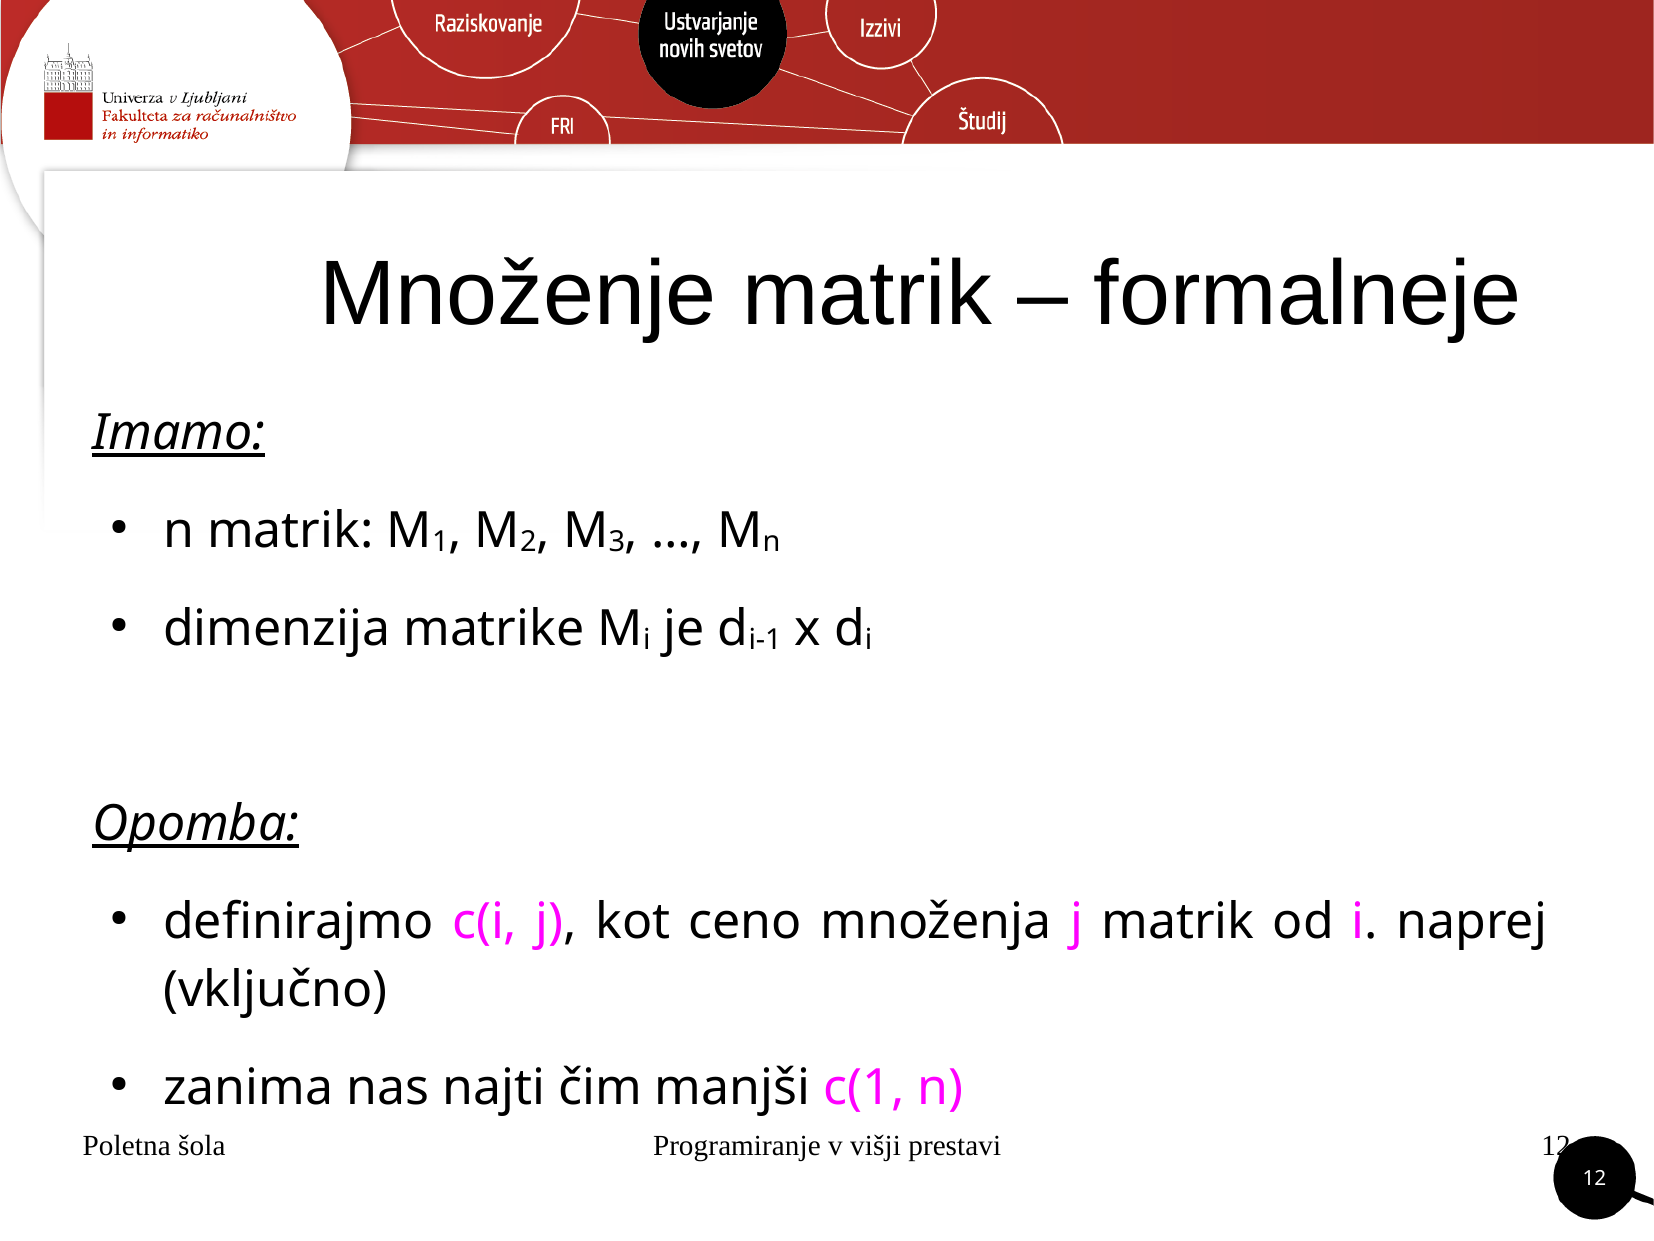

# Množenje matrik – formalneje
Imamo:
n matrik: M1, M2, M3, …, Mn
dimenzija matrike Mi je di-1 x di
Opomba:
definirajmo c(i, j), kot ceno množenja j matrik od i. naprej (vključno)
zanima nas najti čim manjši c(1, n)
Poletna šola
Programiranje v višji prestavi
12